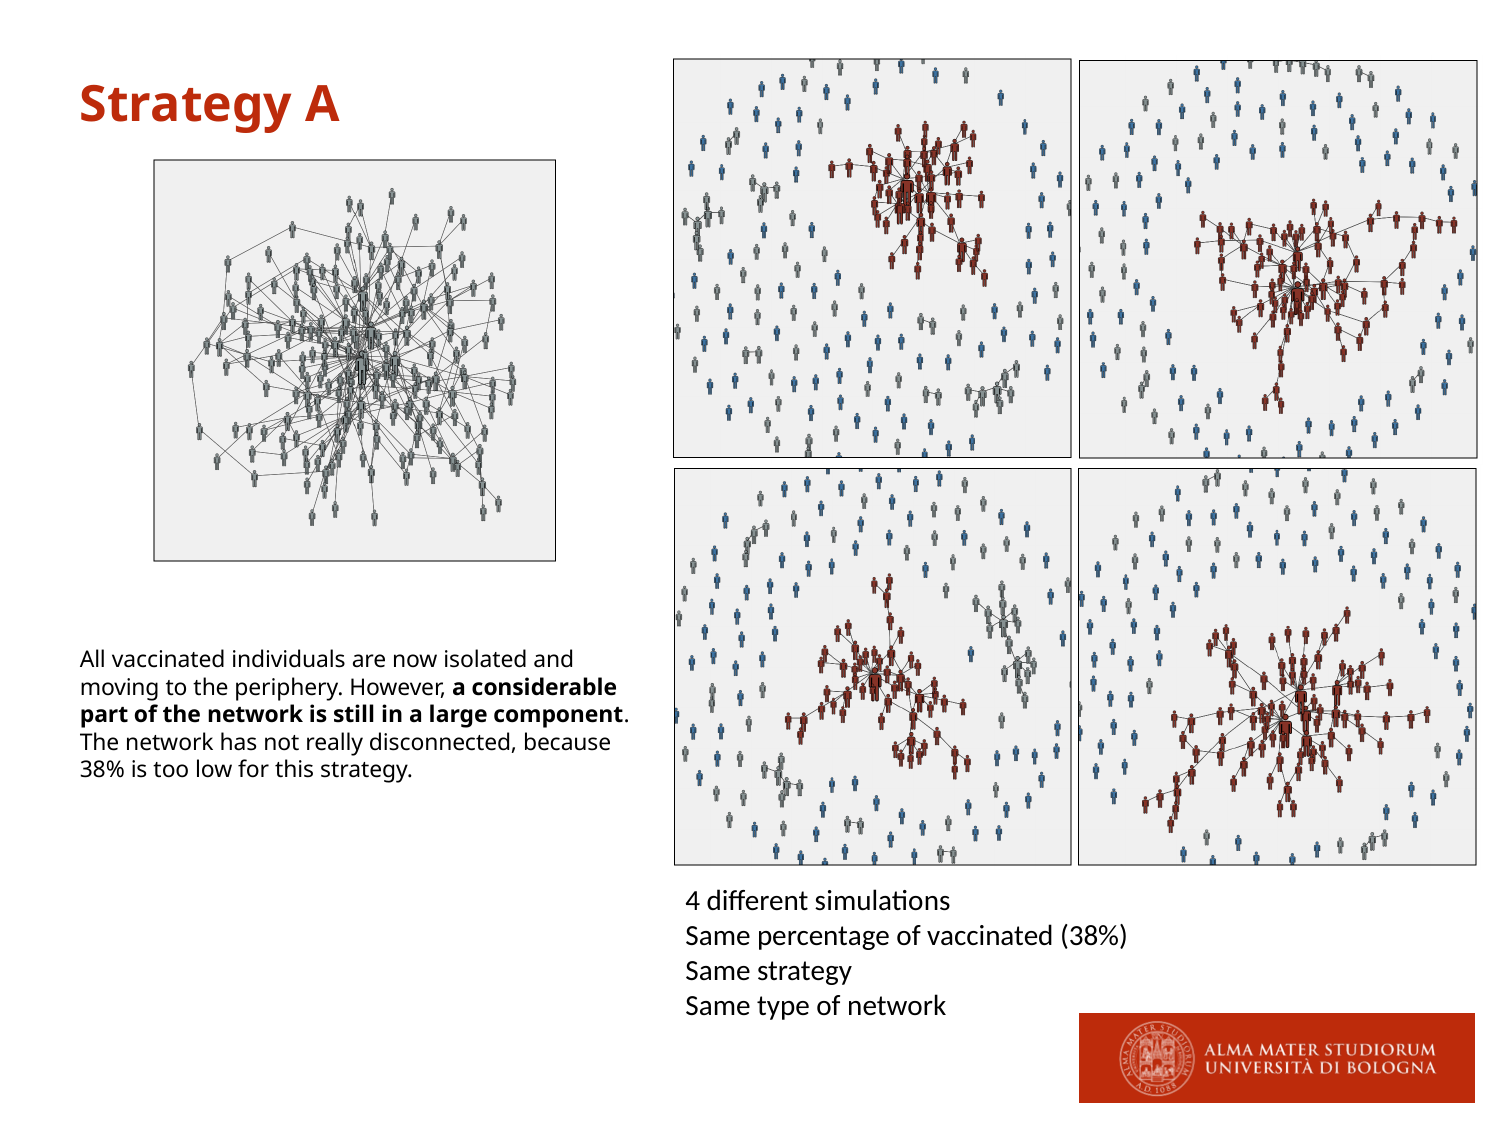

# Strategy A
All vaccinated individuals are now isolated and moving to the periphery. However, a considerable part of the network is still in a large component. The network has not really disconnected, because 38% is too low for this strategy.
4 different simulations
Same percentage of vaccinated (38%)
Same strategy
Same type of network